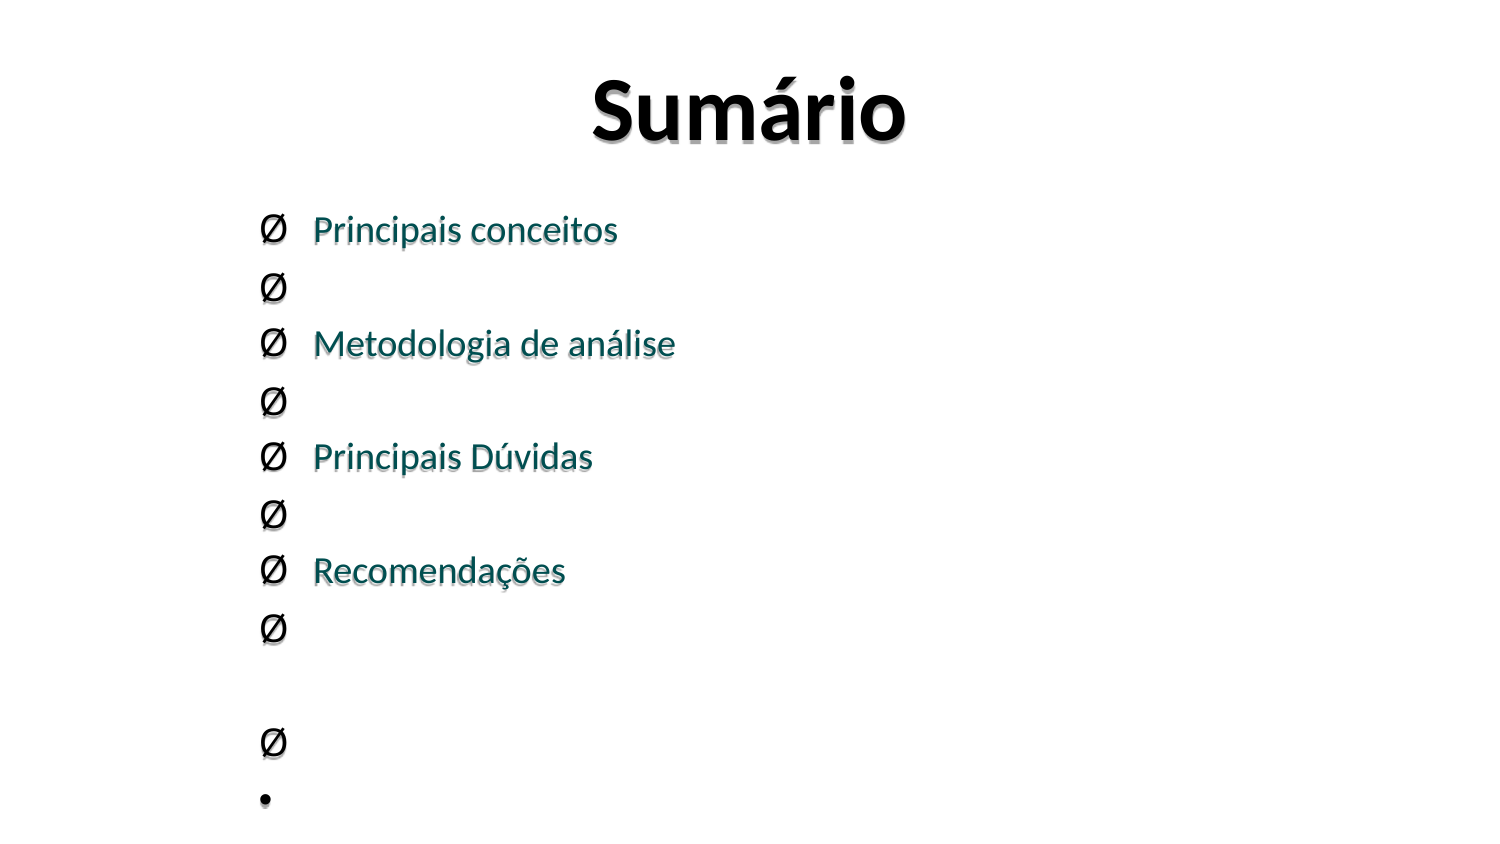

# Sumário
Principais conceitos
Metodologia de análise
Principais Dúvidas
Recomendações